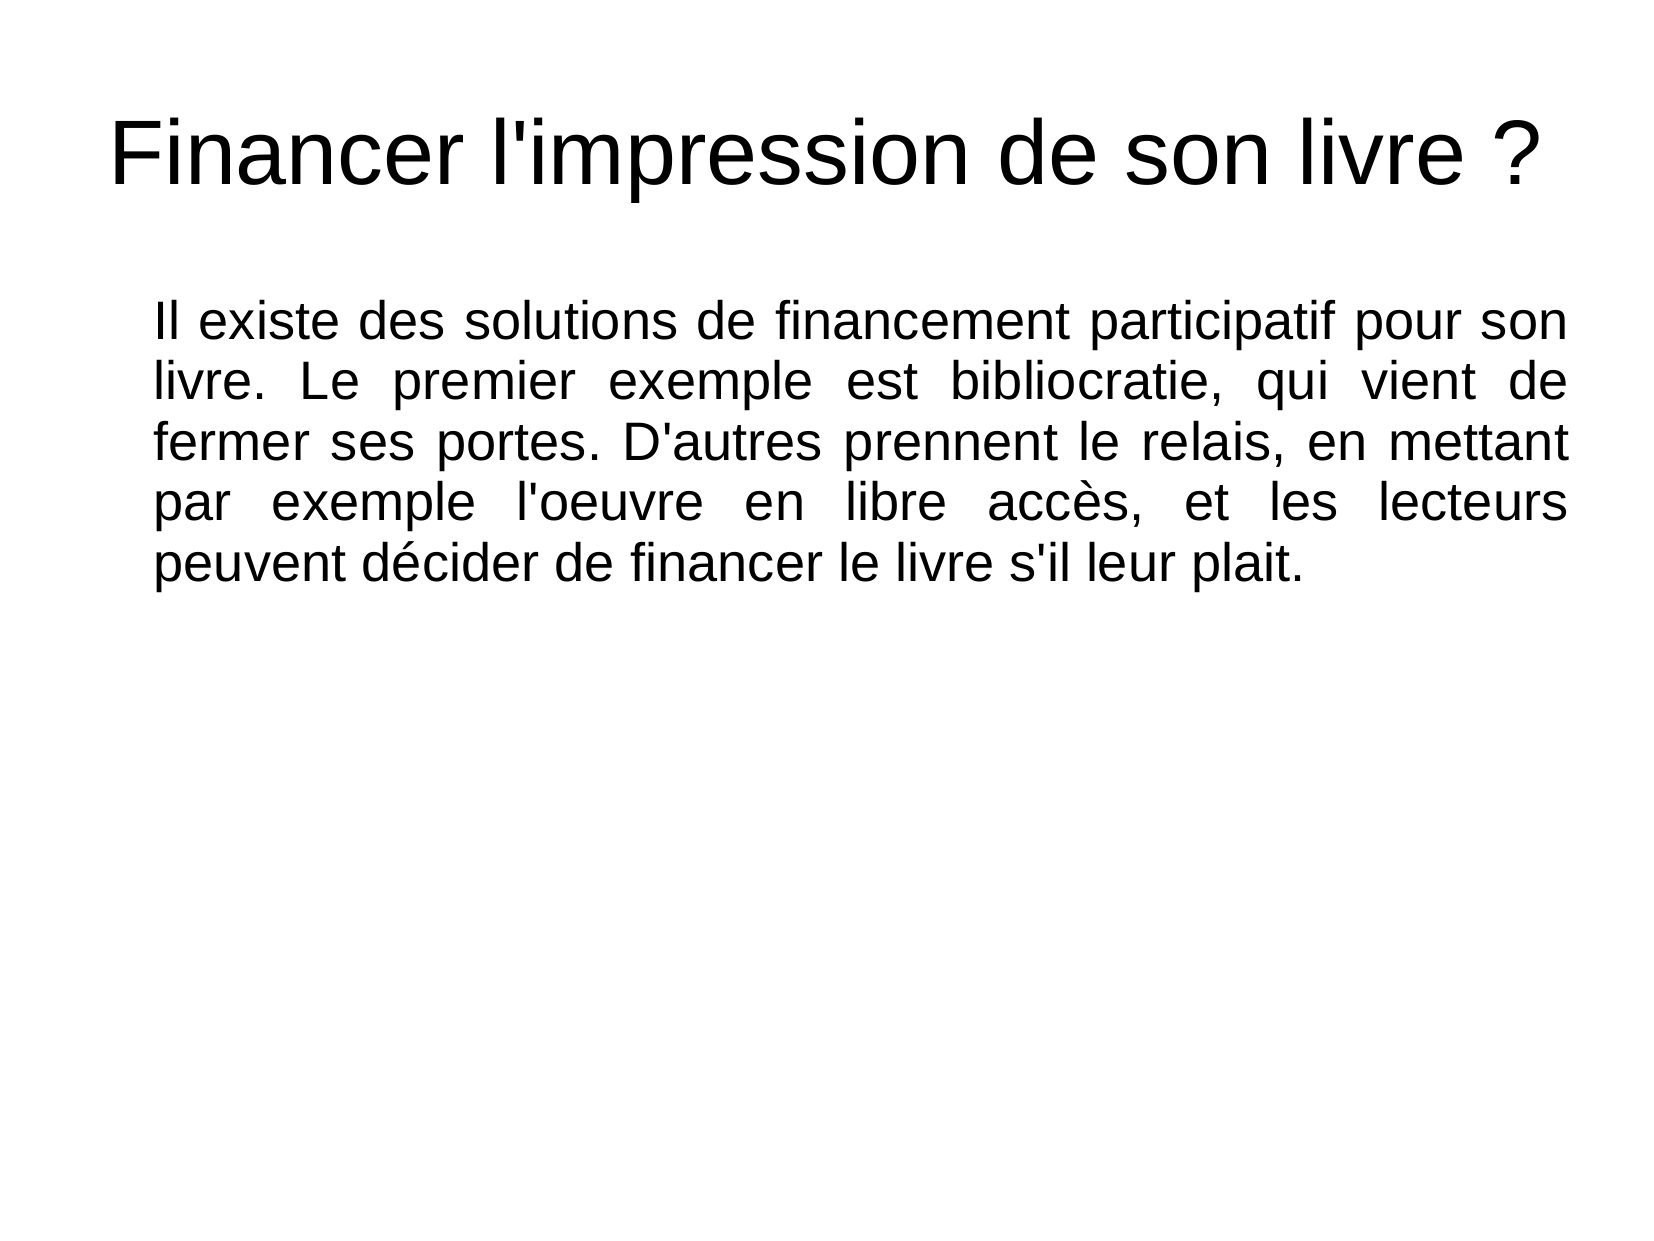

# Financer l'impression de son livre ?
Il existe des solutions de financement participatif pour son livre. Le premier exemple est bibliocratie, qui vient de fermer ses portes. D'autres prennent le relais, en mettant par exemple l'oeuvre en libre accès, et les lecteurs peuvent décider de financer le livre s'il leur plait.